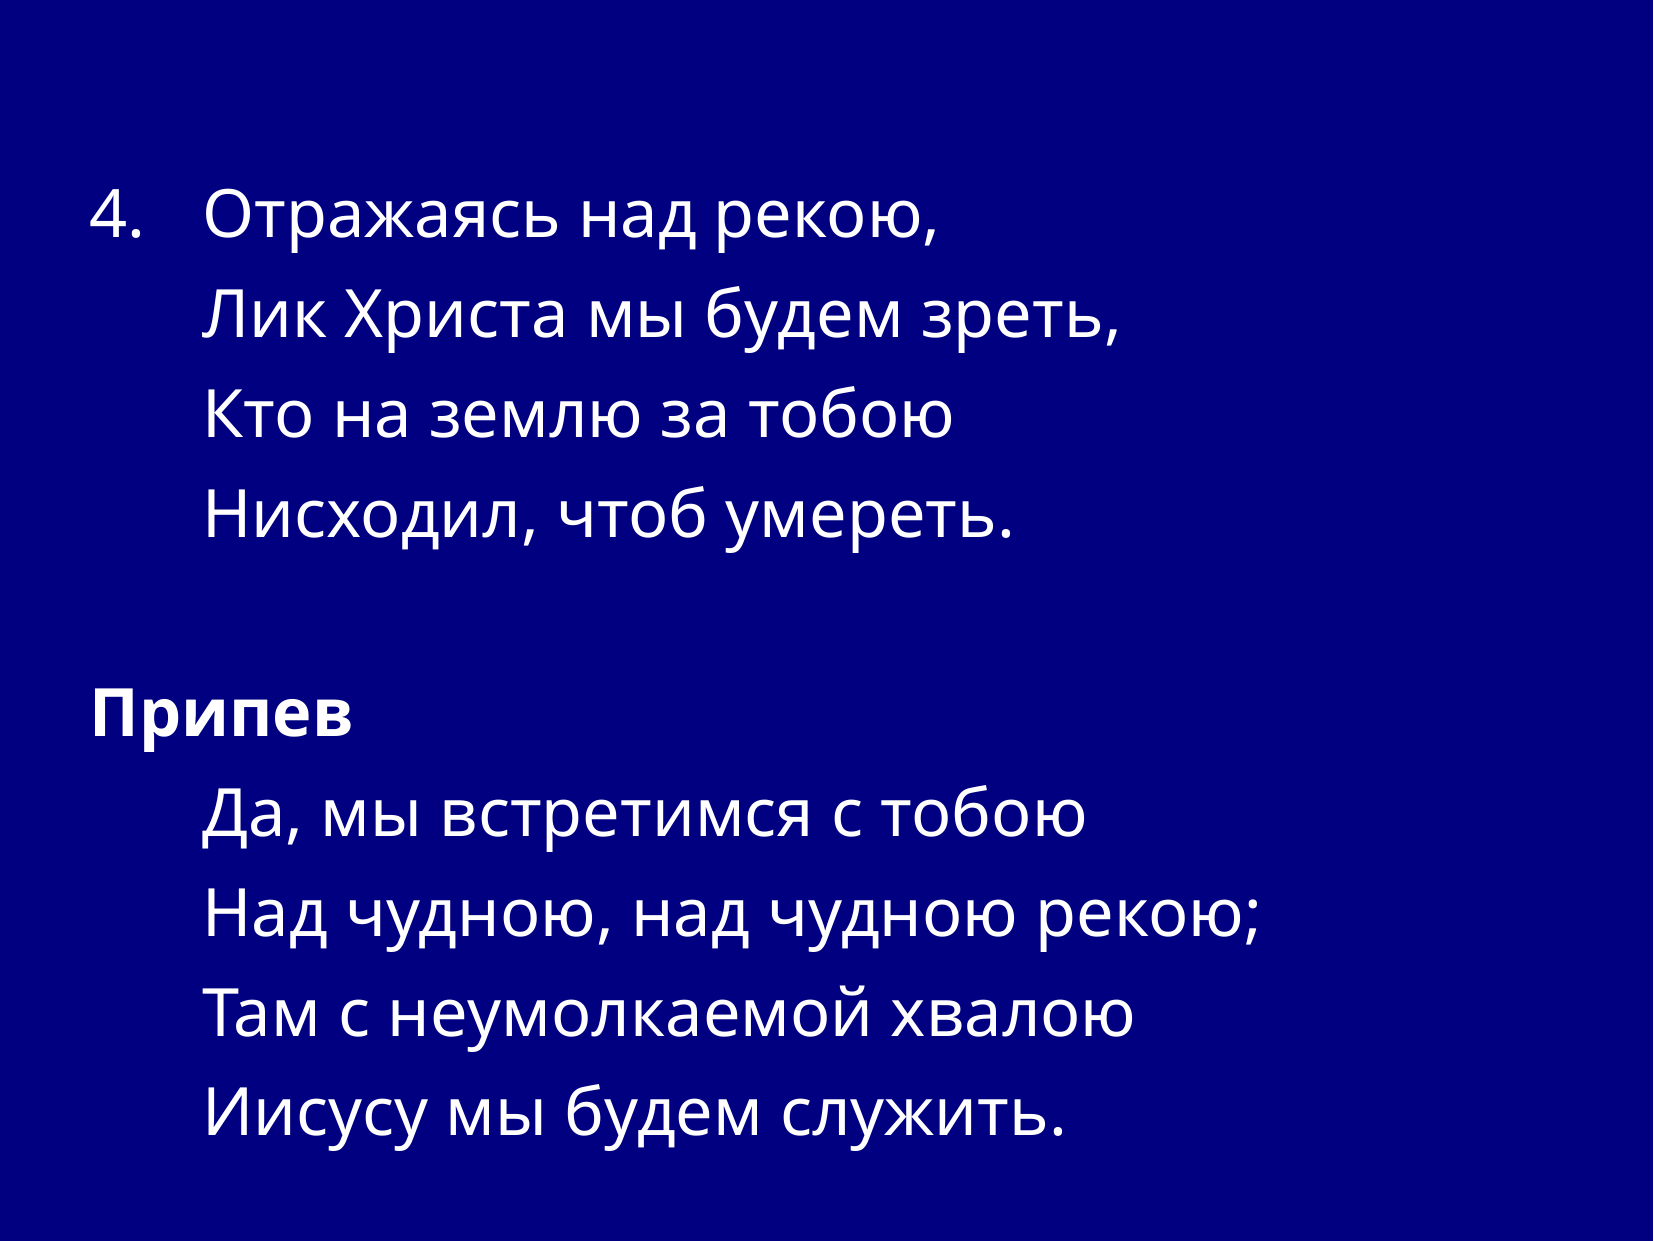

4.	Отражаясь над рекою,
	Лик Христа мы будем зреть,
	Кто на землю за тобою
	Нисходил, чтоб умереть.
Припев
	Да, мы встретимся с тобою
	Над чудною, над чудною рекою;
	Там с неумолкаемой хвалою
	Иисусу мы будем служить.